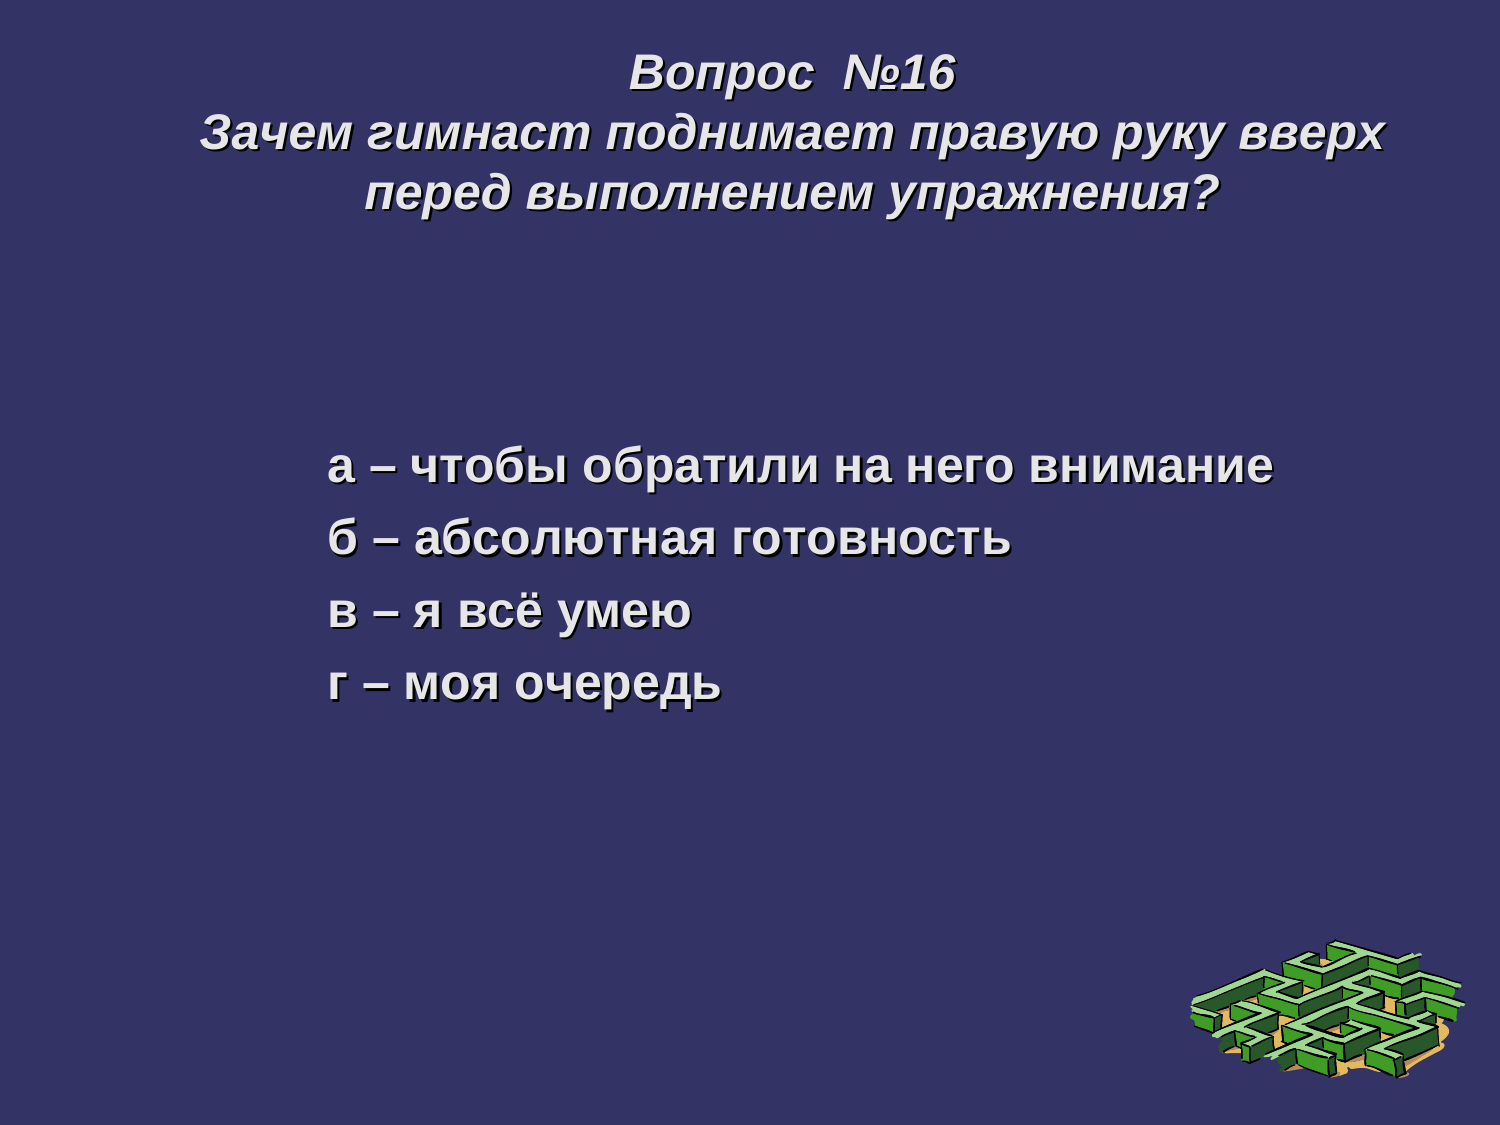

# Вопрос №16 Зачем гимнаст поднимает правую руку вверх перед выполнением упражнения?
а – чтобы обратили на него внимание
б – абсолютная готовность
в – я всё умею
г – моя очередь